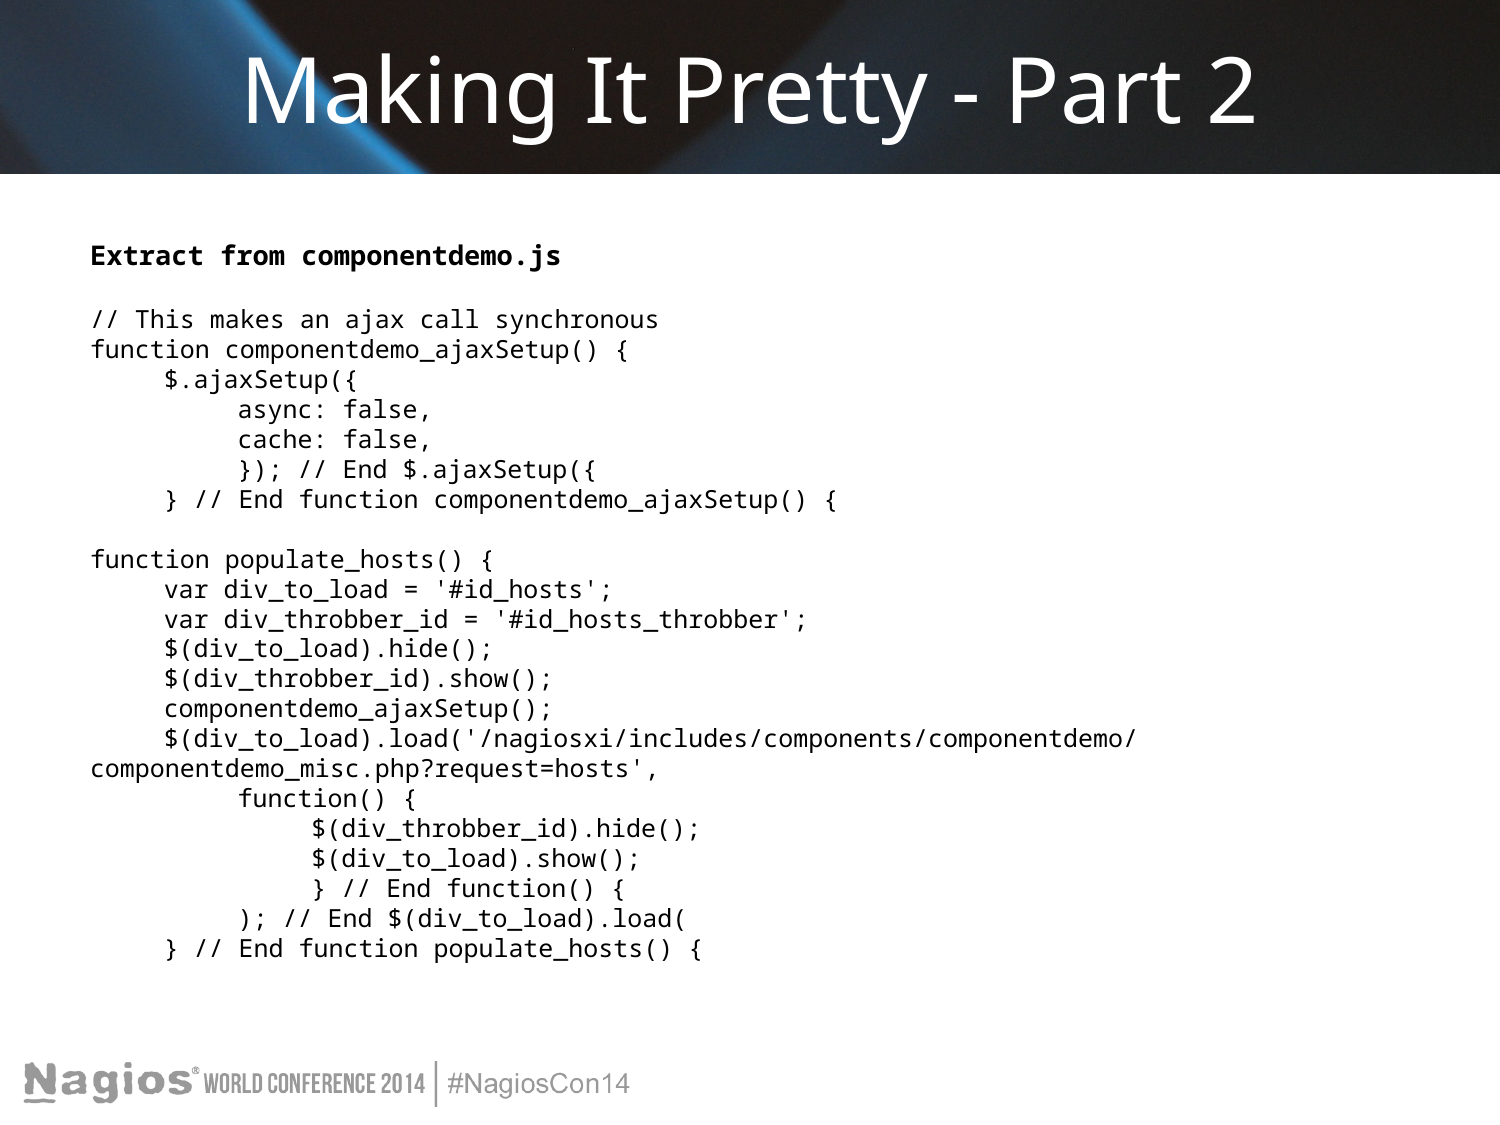

# Making It Pretty - Part 2
Extract from componentdemo.js
// This makes an ajax call synchronous
function componentdemo_ajaxSetup() {
	$.ajaxSetup({
		async: false,
		cache: false,
		}); // End $.ajaxSetup({
	} // End function componentdemo_ajaxSetup() {
function populate_hosts() {
	var div_to_load = '#id_hosts';
	var div_throbber_id = '#id_hosts_throbber';
	$(div_to_load).hide();
	$(div_throbber_id).show();
	componentdemo_ajaxSetup();
	$(div_to_load).load('/nagiosxi/includes/components/componentdemo/componentdemo_misc.php?request=hosts',
		function() {
			$(div_throbber_id).hide();
			$(div_to_load).show();
			} // End function() {
		); // End $(div_to_load).load(
	} // End function populate_hosts() {